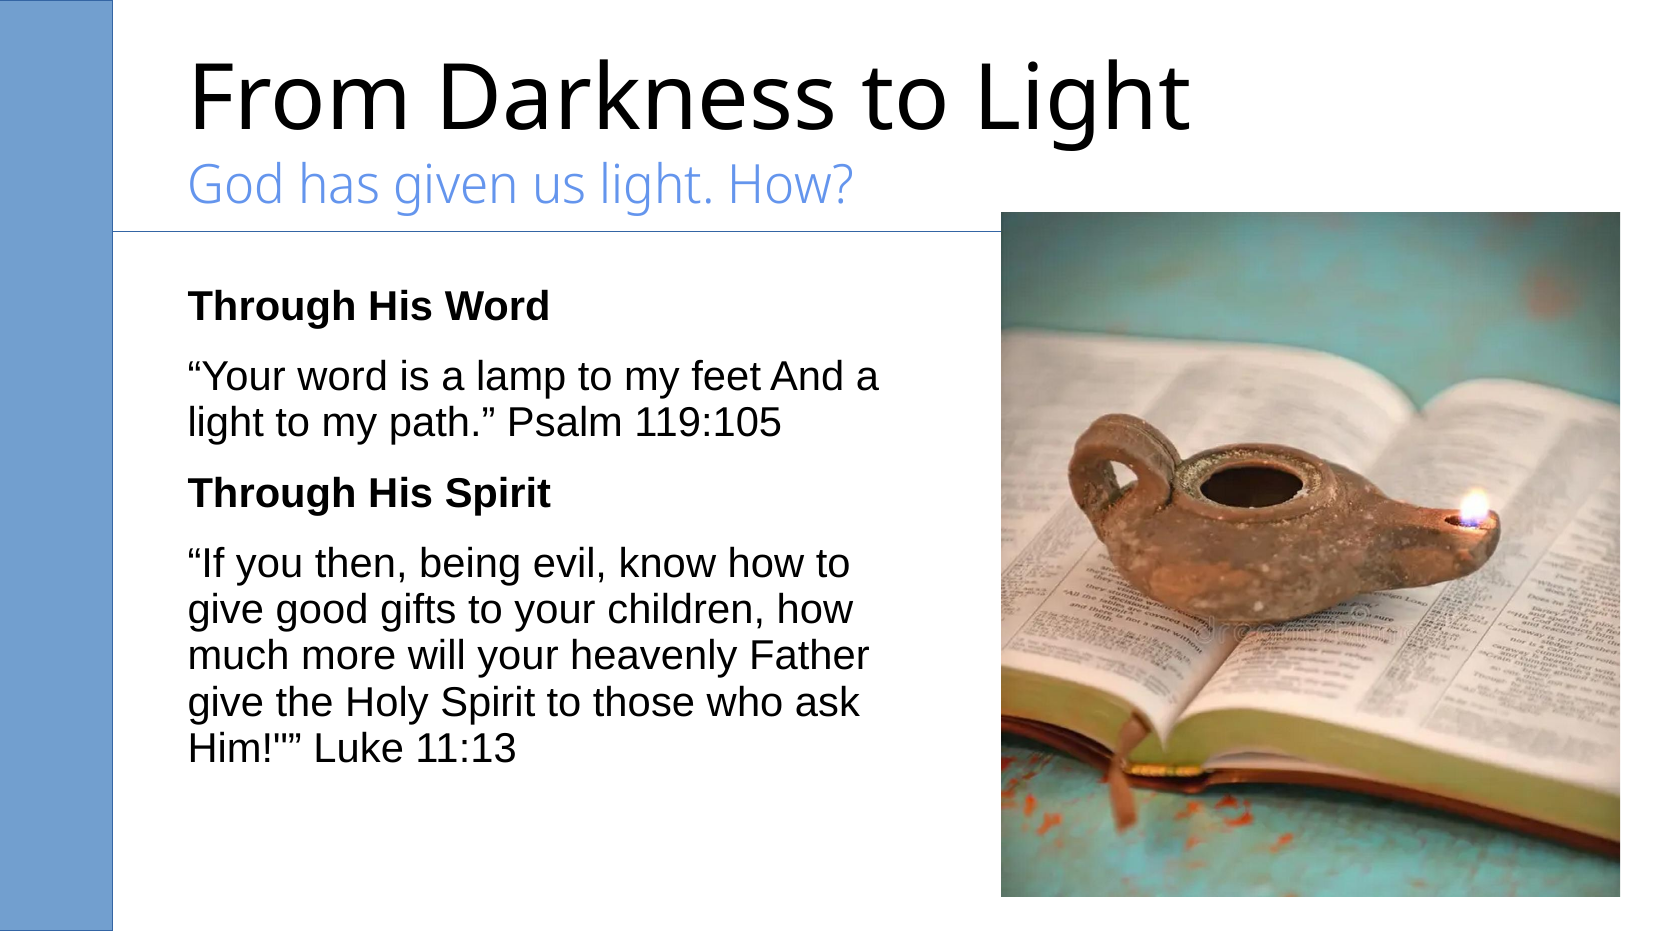

# From Darkness to Light
God has given us light. How?
Through His Word
“Your word is a lamp to my feet And a light to my path.” Psalm 119:105
Through His Spirit
“If you then, being evil, know how to give good gifts to your children, how much more will your heavenly Father give the Holy Spirit to those who ask Him!"” Luke 11:13